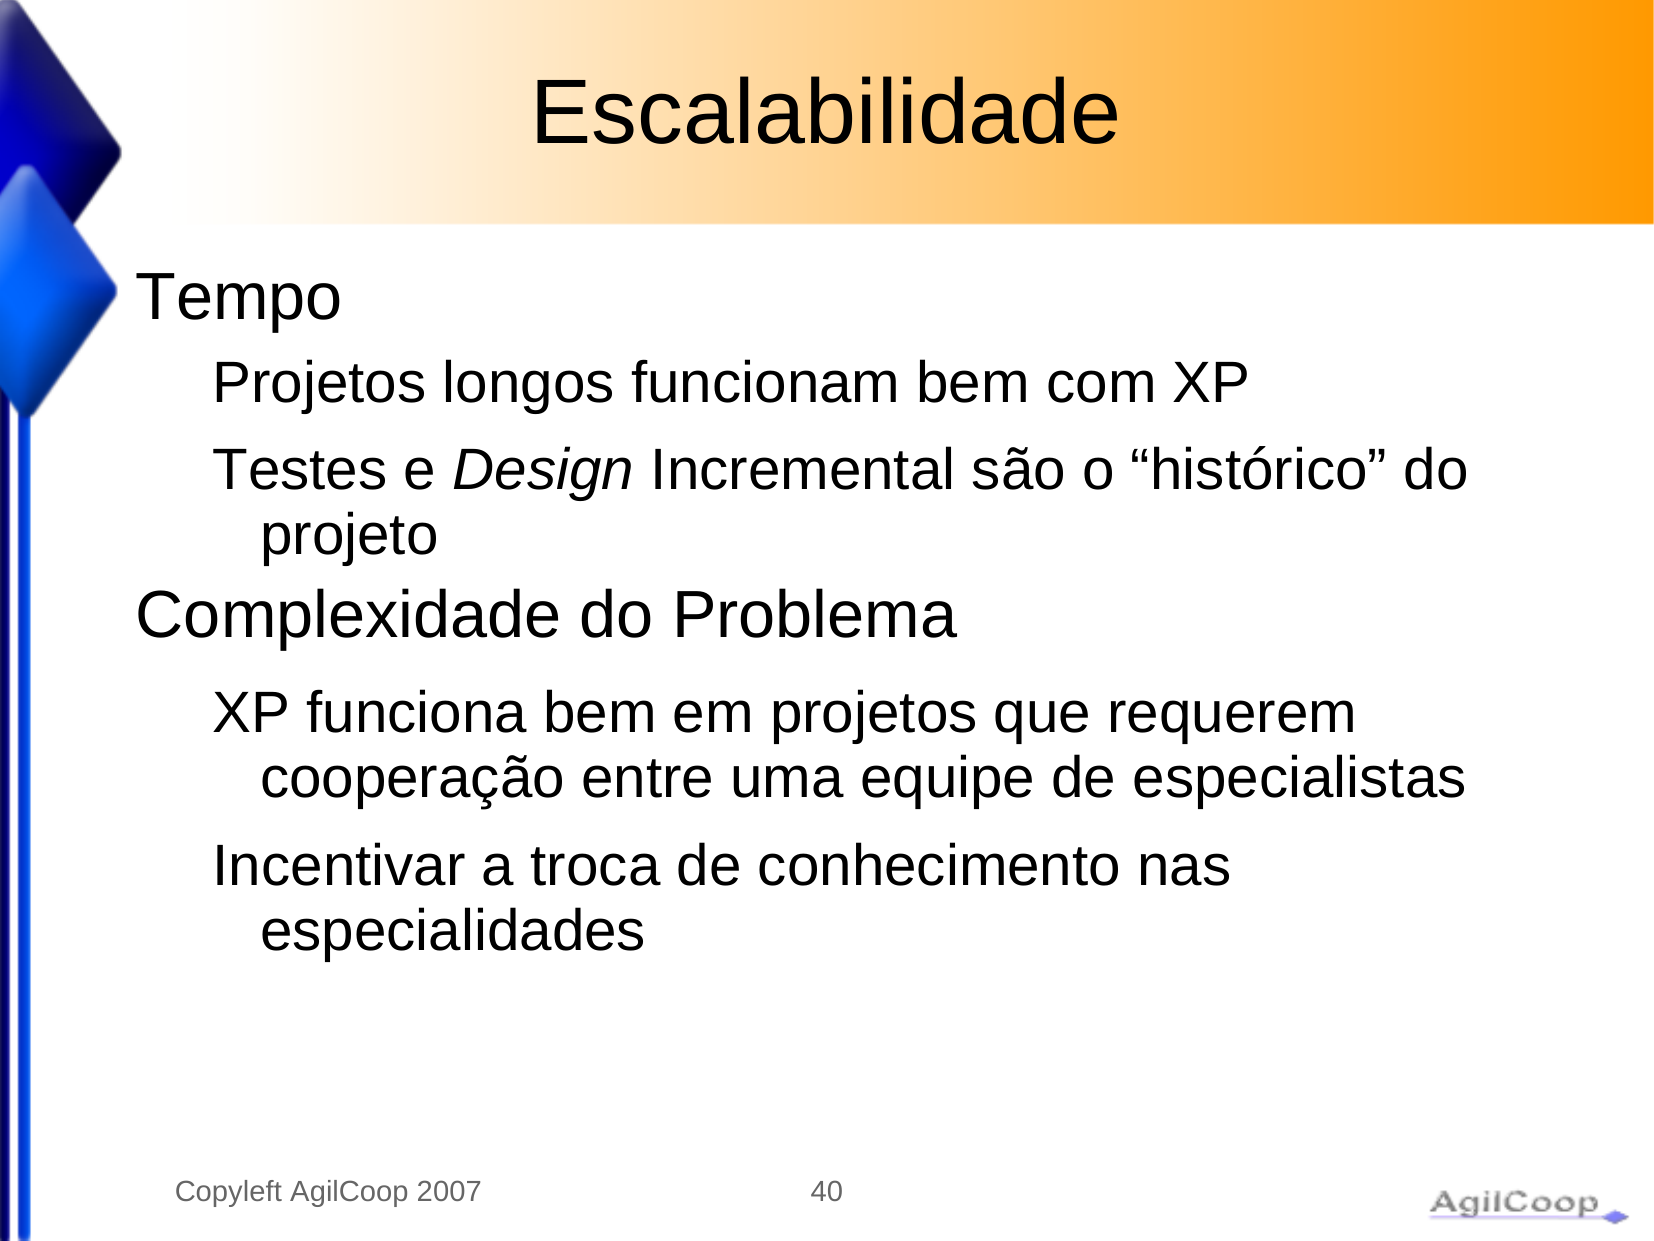

# Escalabilidade
Tempo
Projetos longos funcionam bem com XP
Testes e Design Incremental são o “histórico” do projeto
Complexidade do Problema
XP funciona bem em projetos que requerem cooperação entre uma equipe de especialistas
Incentivar a troca de conhecimento nas especialidades
Copyleft AgilCoop 2007
40